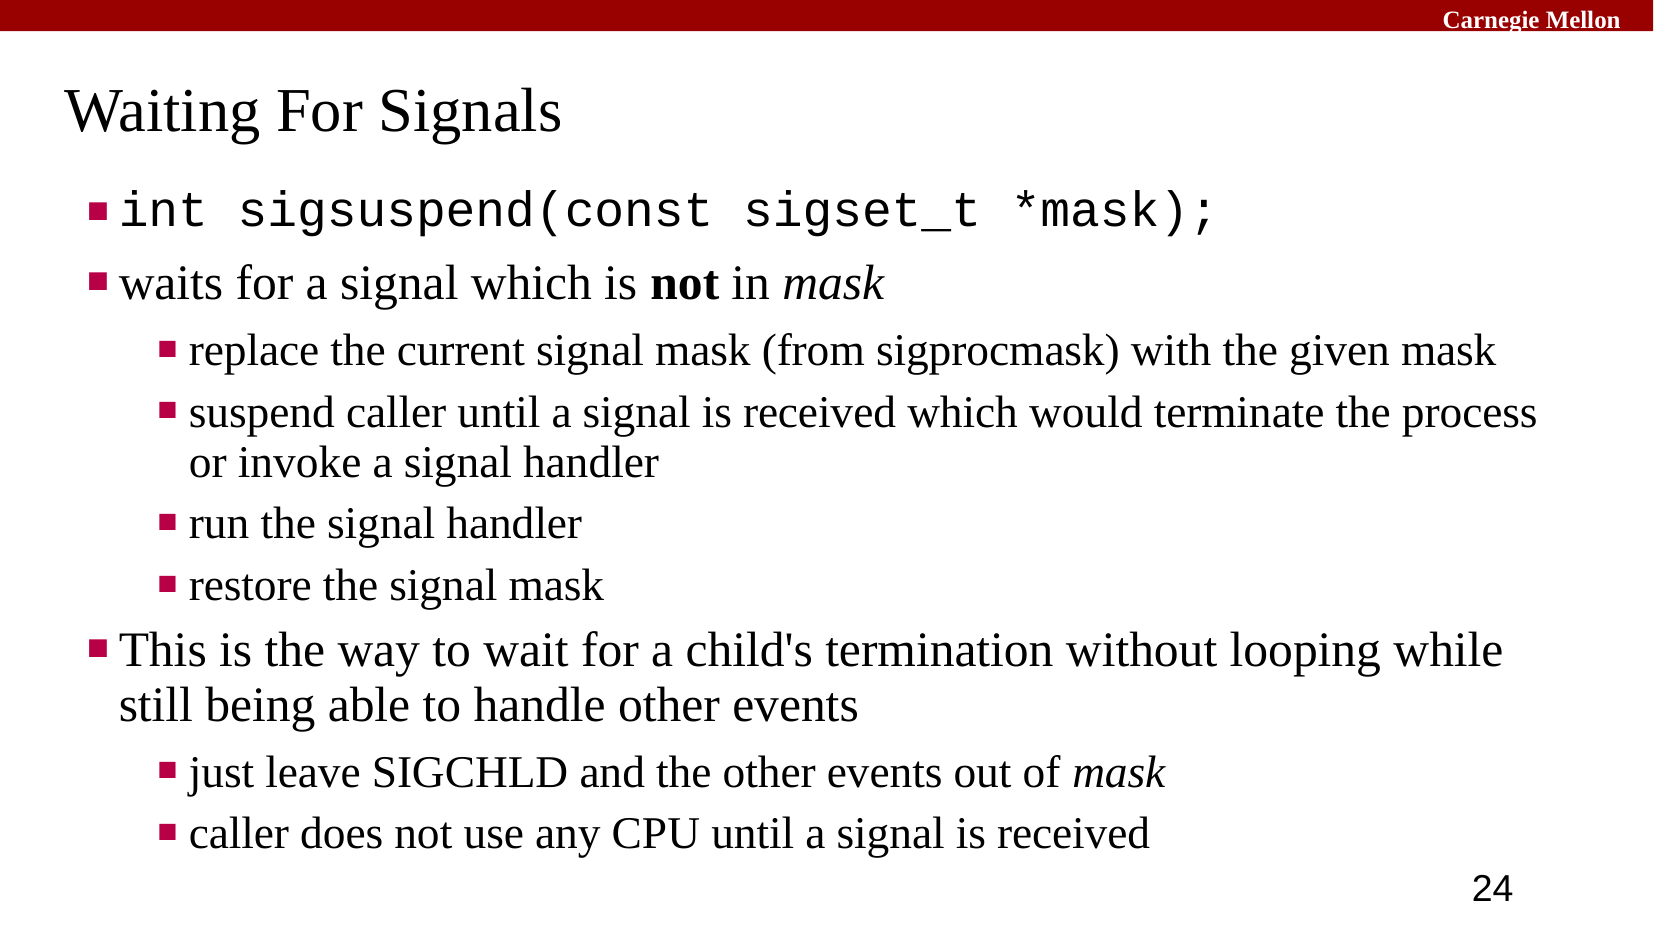

# Waiting For Signals
int sigsuspend(const sigset_t *mask);
waits for a signal which is not in mask
replace the current signal mask (from sigprocmask) with the given mask
suspend caller until a signal is received which would terminate the process or invoke a signal handler
run the signal handler
restore the signal mask
This is the way to wait for a child's termination without looping while still being able to handle other events
just leave SIGCHLD and the other events out of mask
caller does not use any CPU until a signal is received